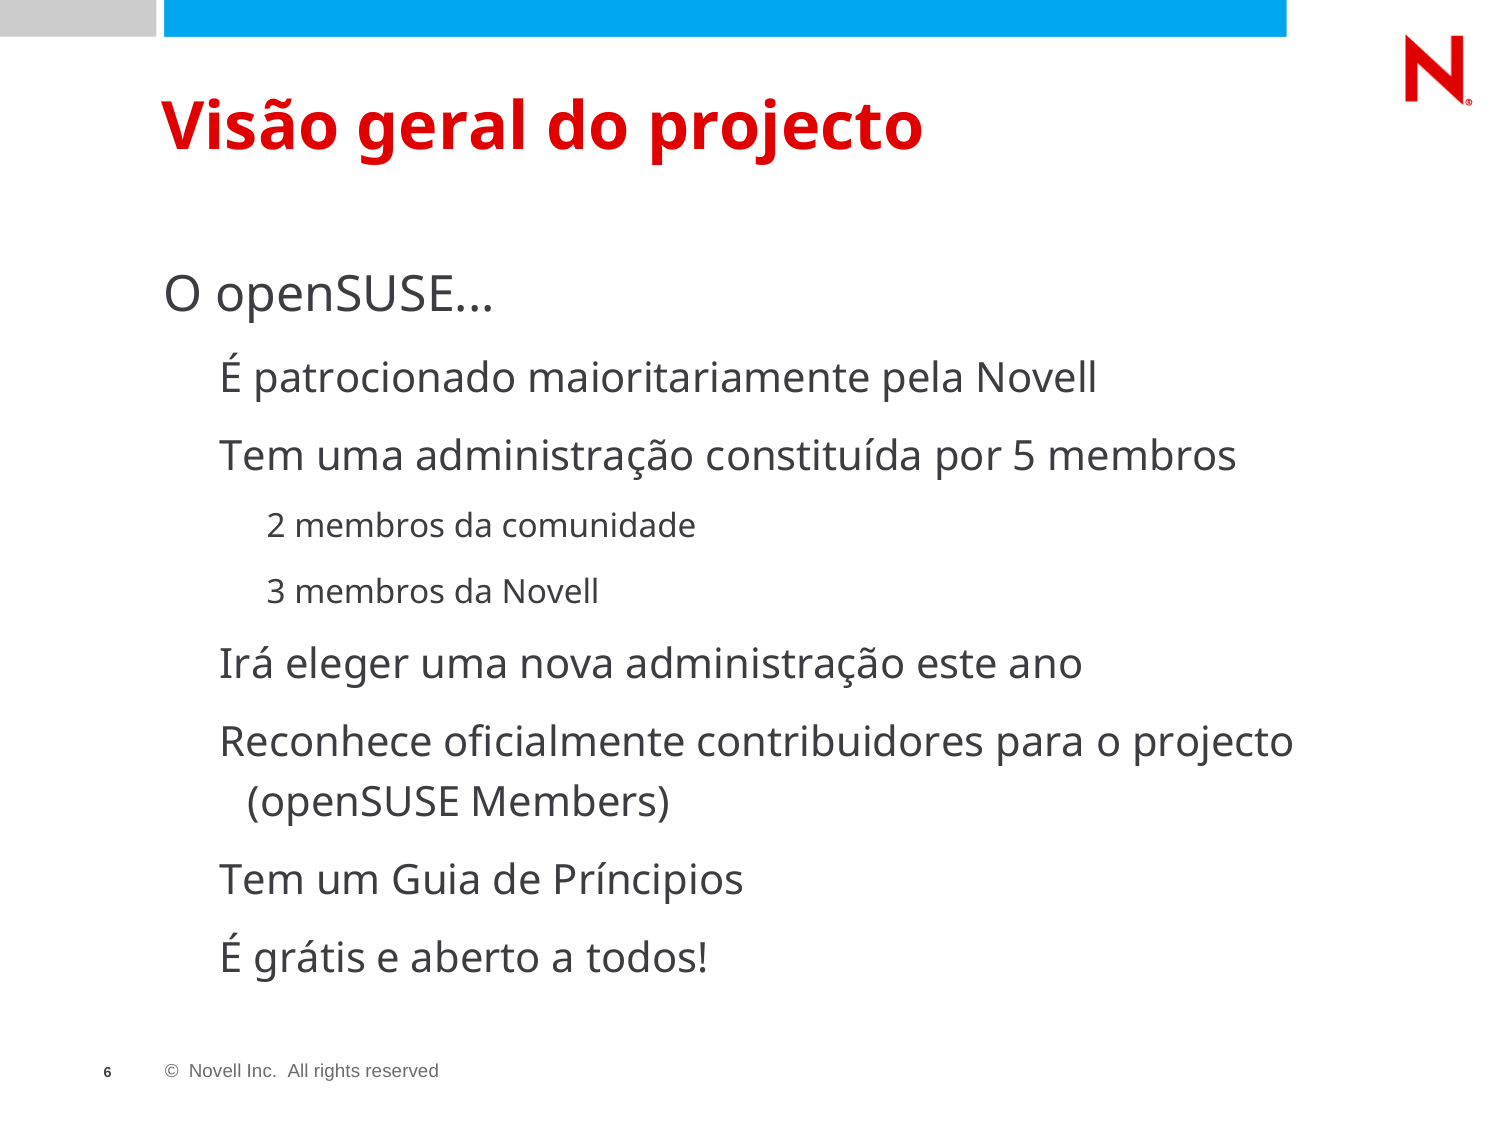

# Visão geral do projecto
O openSUSE...
É patrocionado maioritariamente pela Novell
Tem uma administração constituída por 5 membros
2 membros da comunidade
3 membros da Novell
Irá eleger uma nova administração este ano
Reconhece oficialmente contribuidores para o projecto (openSUSE Members)
Tem um Guia de Príncipios
É grátis e aberto a todos!